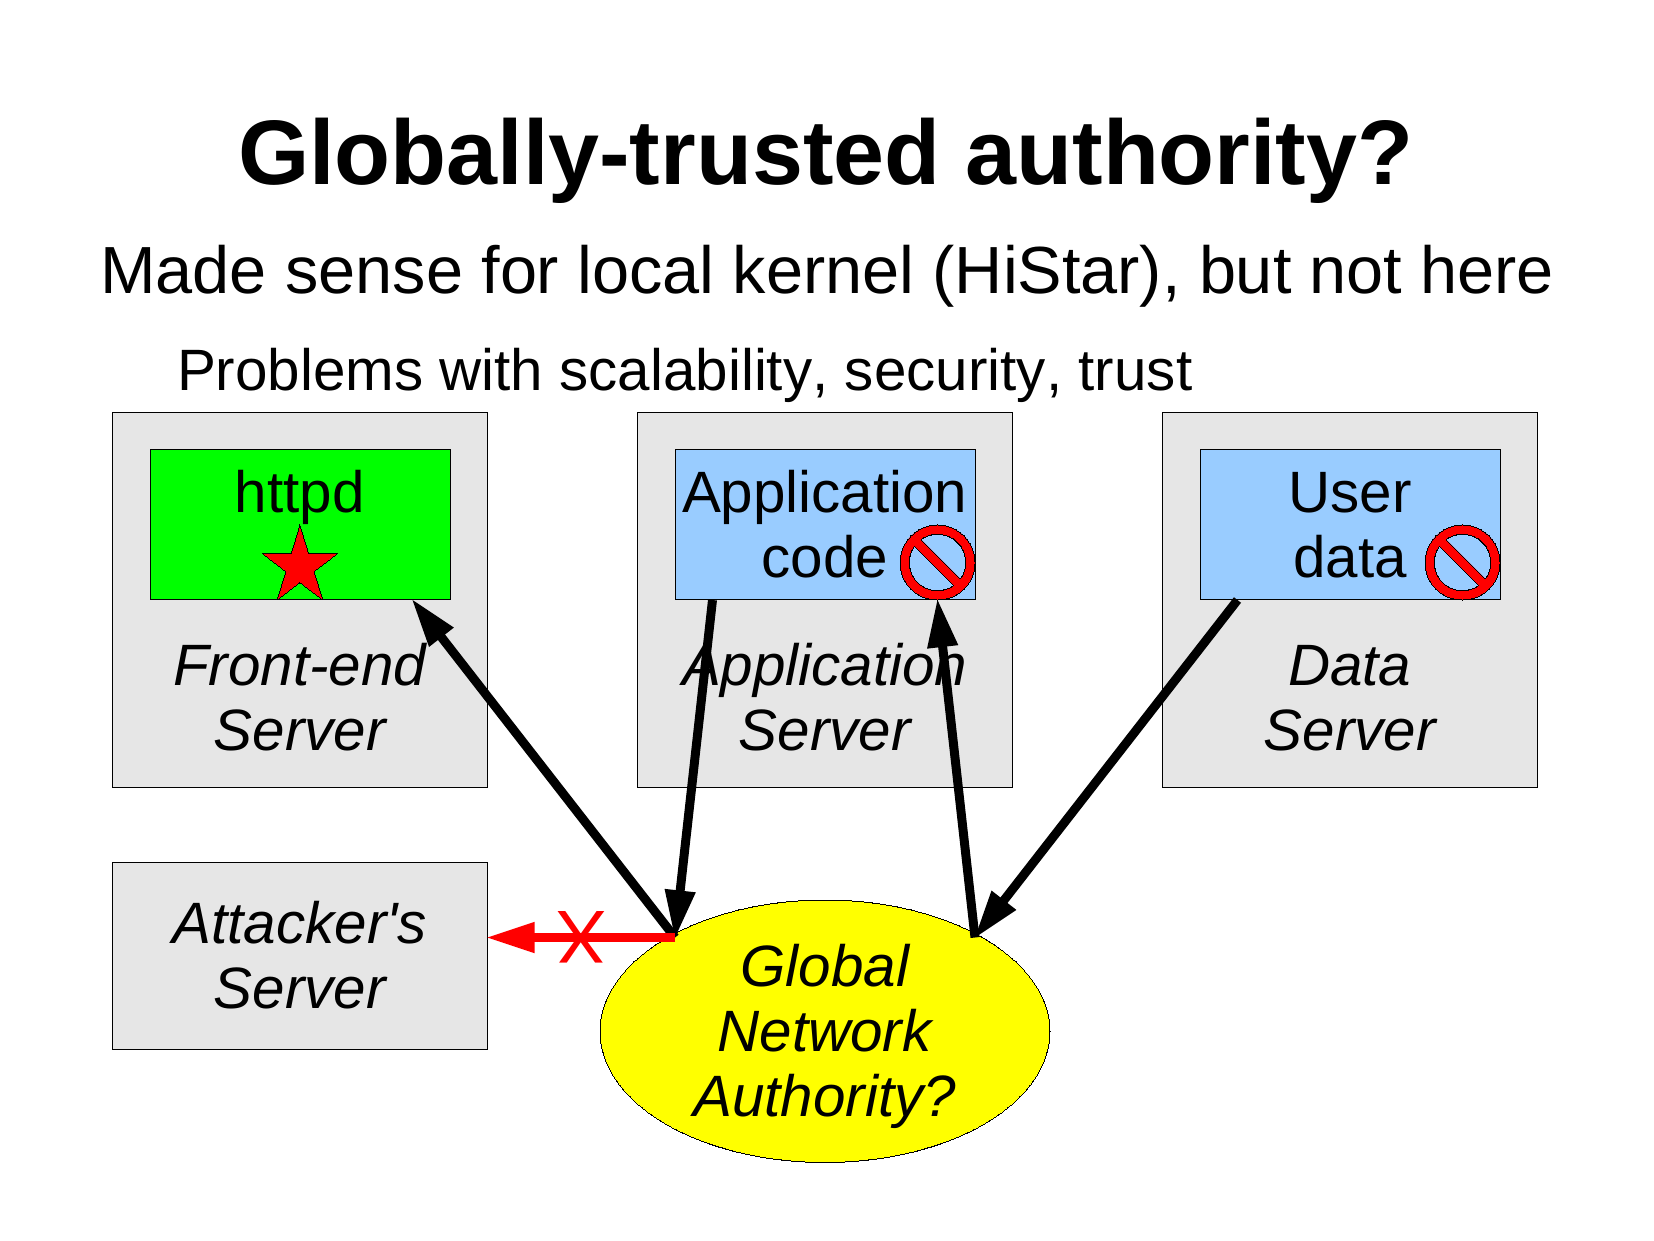

# Globally-trusted authority?
Made sense for local kernel (HiStar), but not here
Problems with scalability, security, trust
Front-end
Server
Application
Server
Data
Server
httpd
Application
code
User
data
Attacker's
Server
Global
Network
Authority?
X